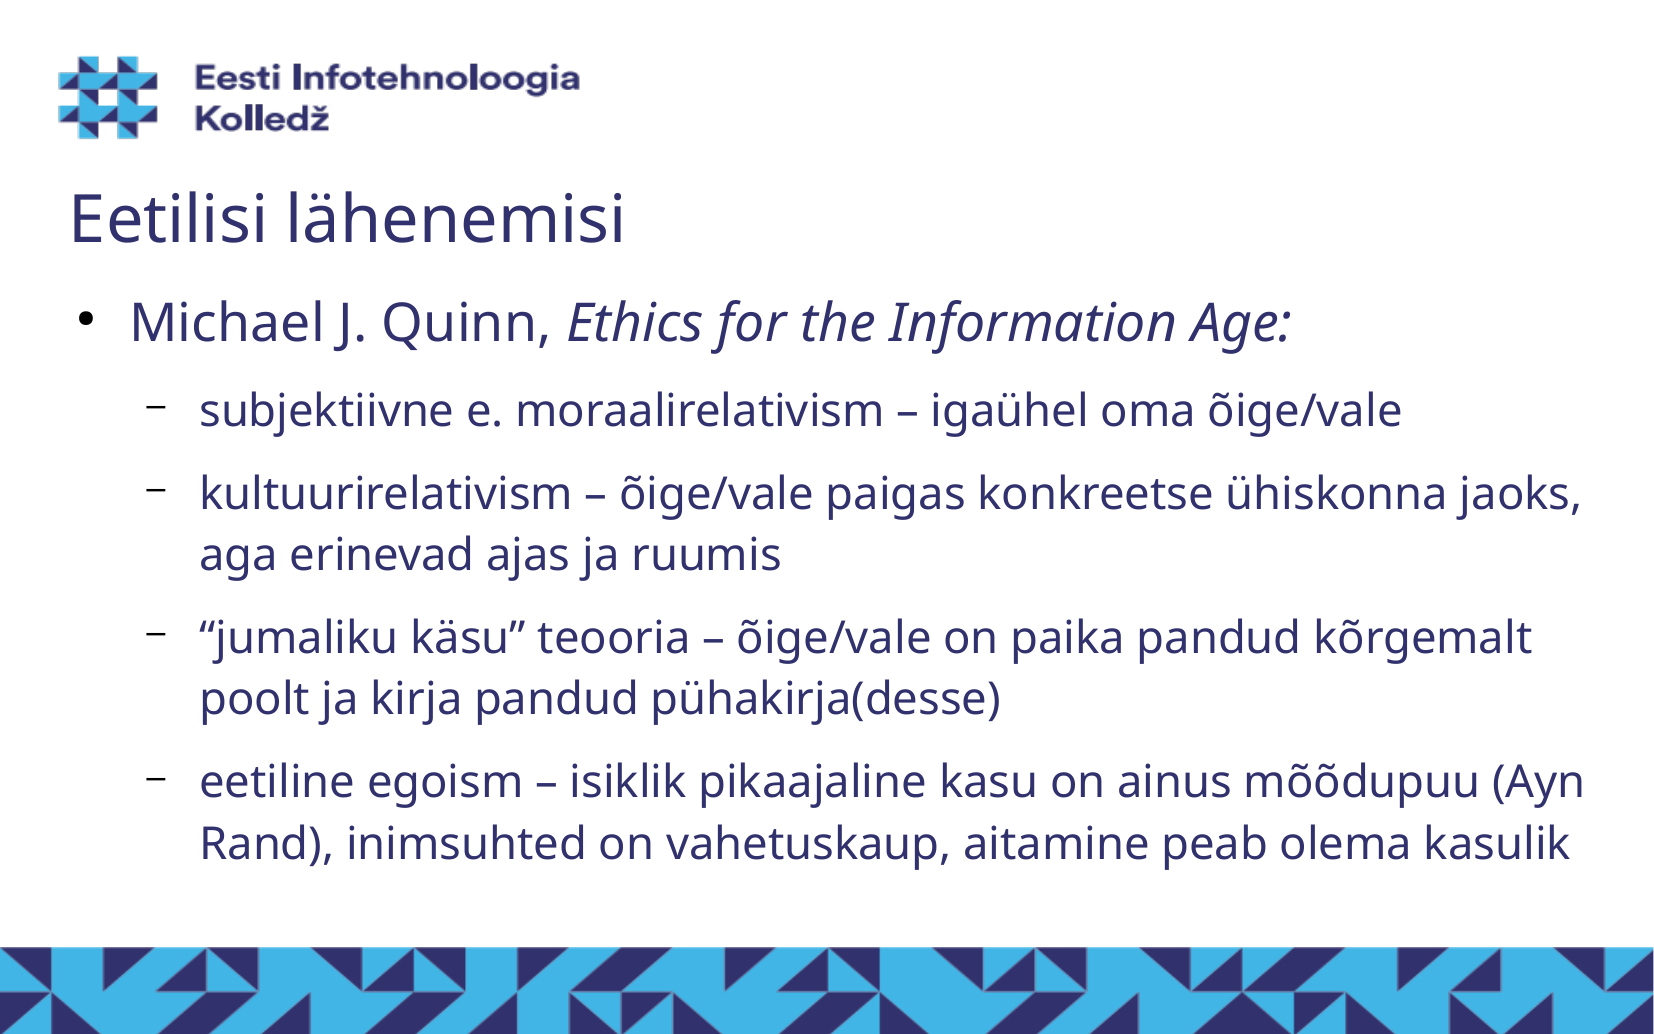

# Eetilisi lähenemisi
Michael J. Quinn, Ethics for the Information Age:
subjektiivne e. moraalirelativism – igaühel oma õige/vale
kultuurirelativism – õige/vale paigas konkreetse ühiskonna jaoks, aga erinevad ajas ja ruumis
“jumaliku käsu” teooria – õige/vale on paika pandud kõrgemalt poolt ja kirja pandud pühakirja(desse)
eetiline egoism – isiklik pikaajaline kasu on ainus mõõdupuu (Ayn Rand), inimsuhted on vahetuskaup, aitamine peab olema kasulik